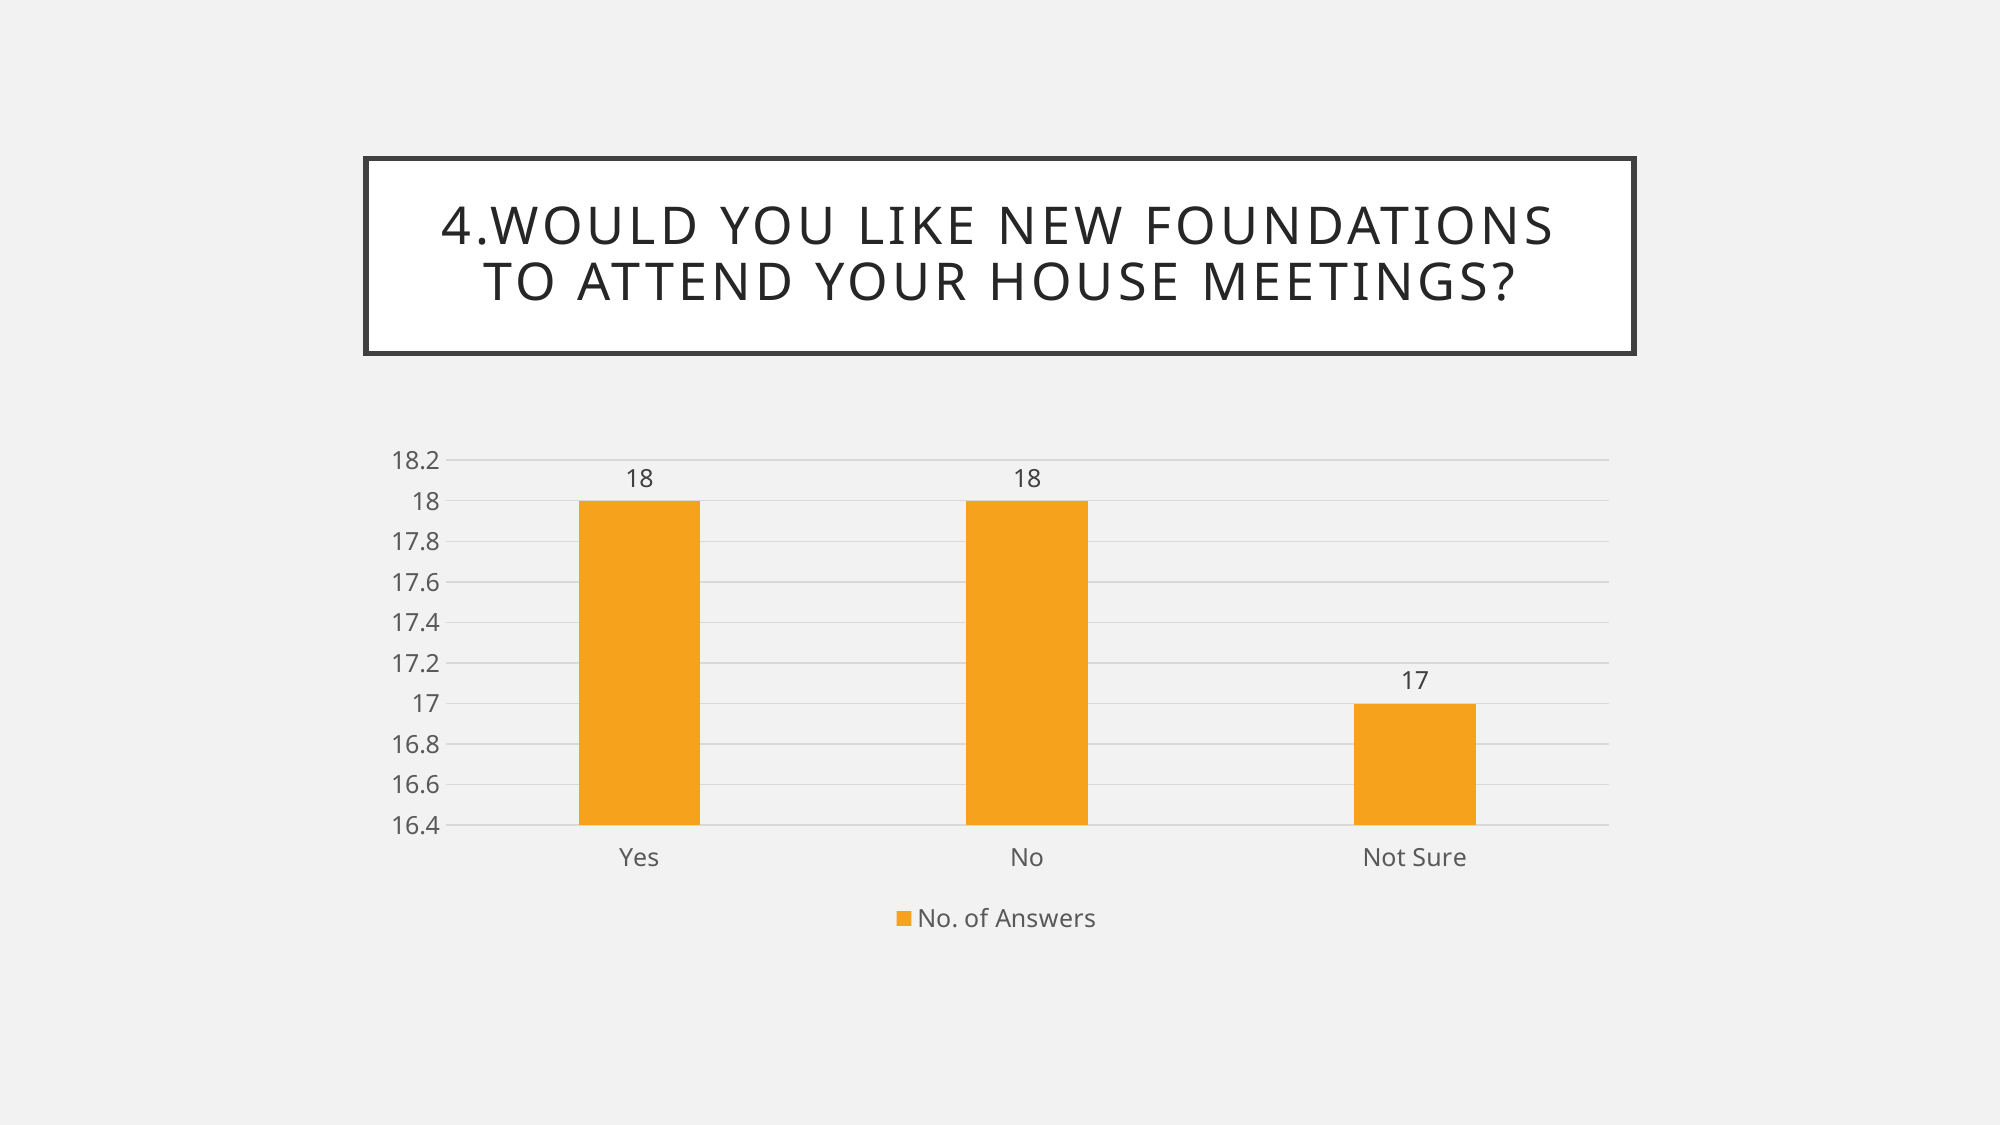

# 4.Would you like new foundations to attend your house meetings?
### Chart
| Category | No. of Answers |
|---|---|
| Yes | 18.0 |
| No | 18.0 |
| Not Sure | 17.0 |